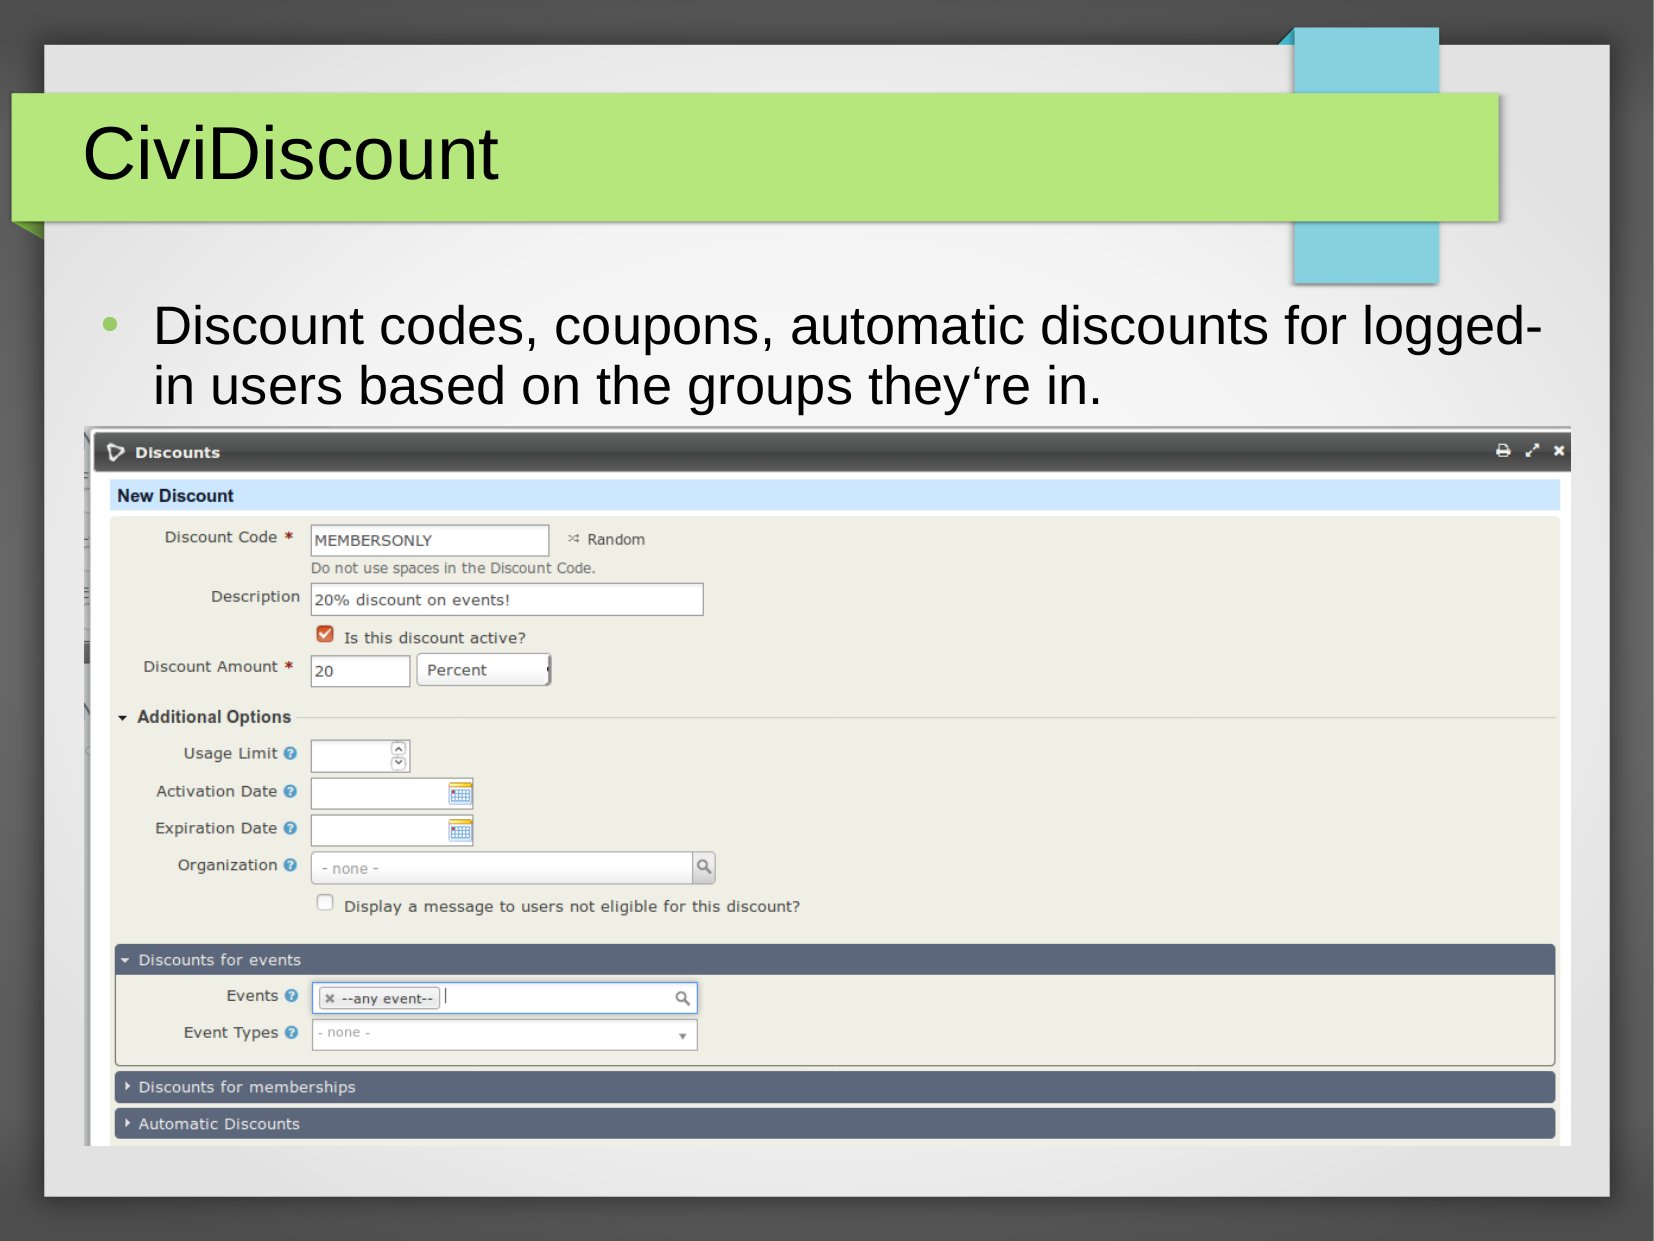

# CiviDiscount
Discount codes, coupons, automatic discounts for logged-in users based on the groups they‘re in.